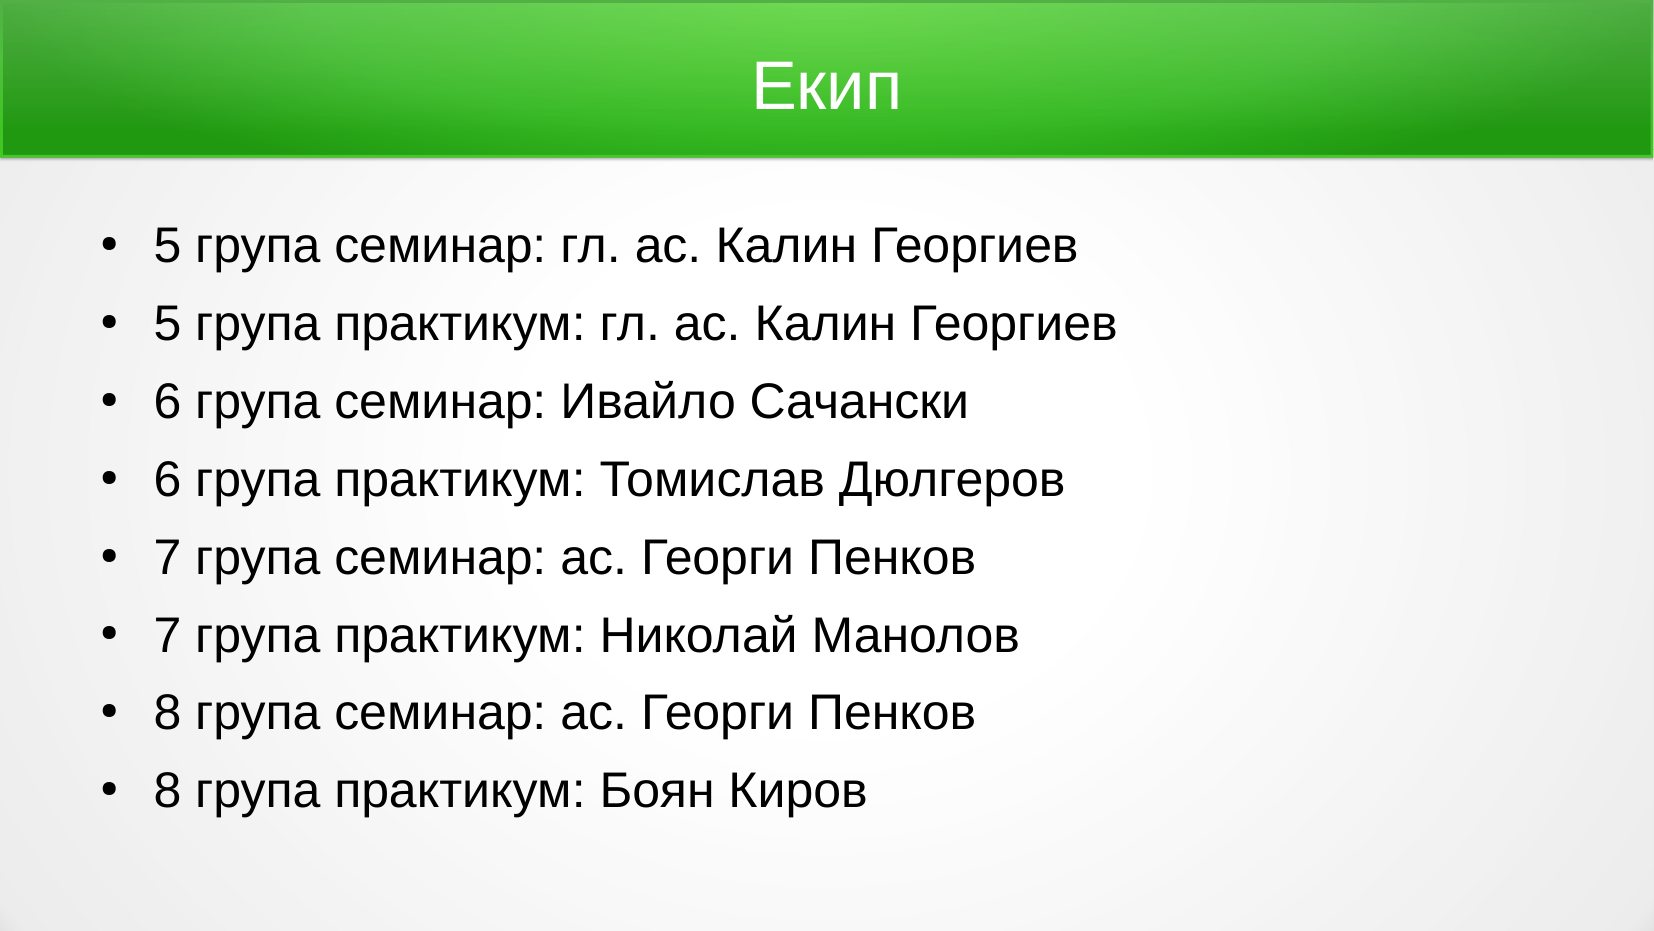

# Екип
5 група семинар: гл. ас. Калин Георгиев
5 група практикум: гл. ас. Калин Георгиев
6 група семинар: Ивайло Сачански
6 група практикум: Томислав Дюлгеров
7 група семинар: ас. Георги Пенков
7 група практикум: Николай Манолов
8 група семинар: ас. Георги Пенков
8 група практикум: Боян Киров